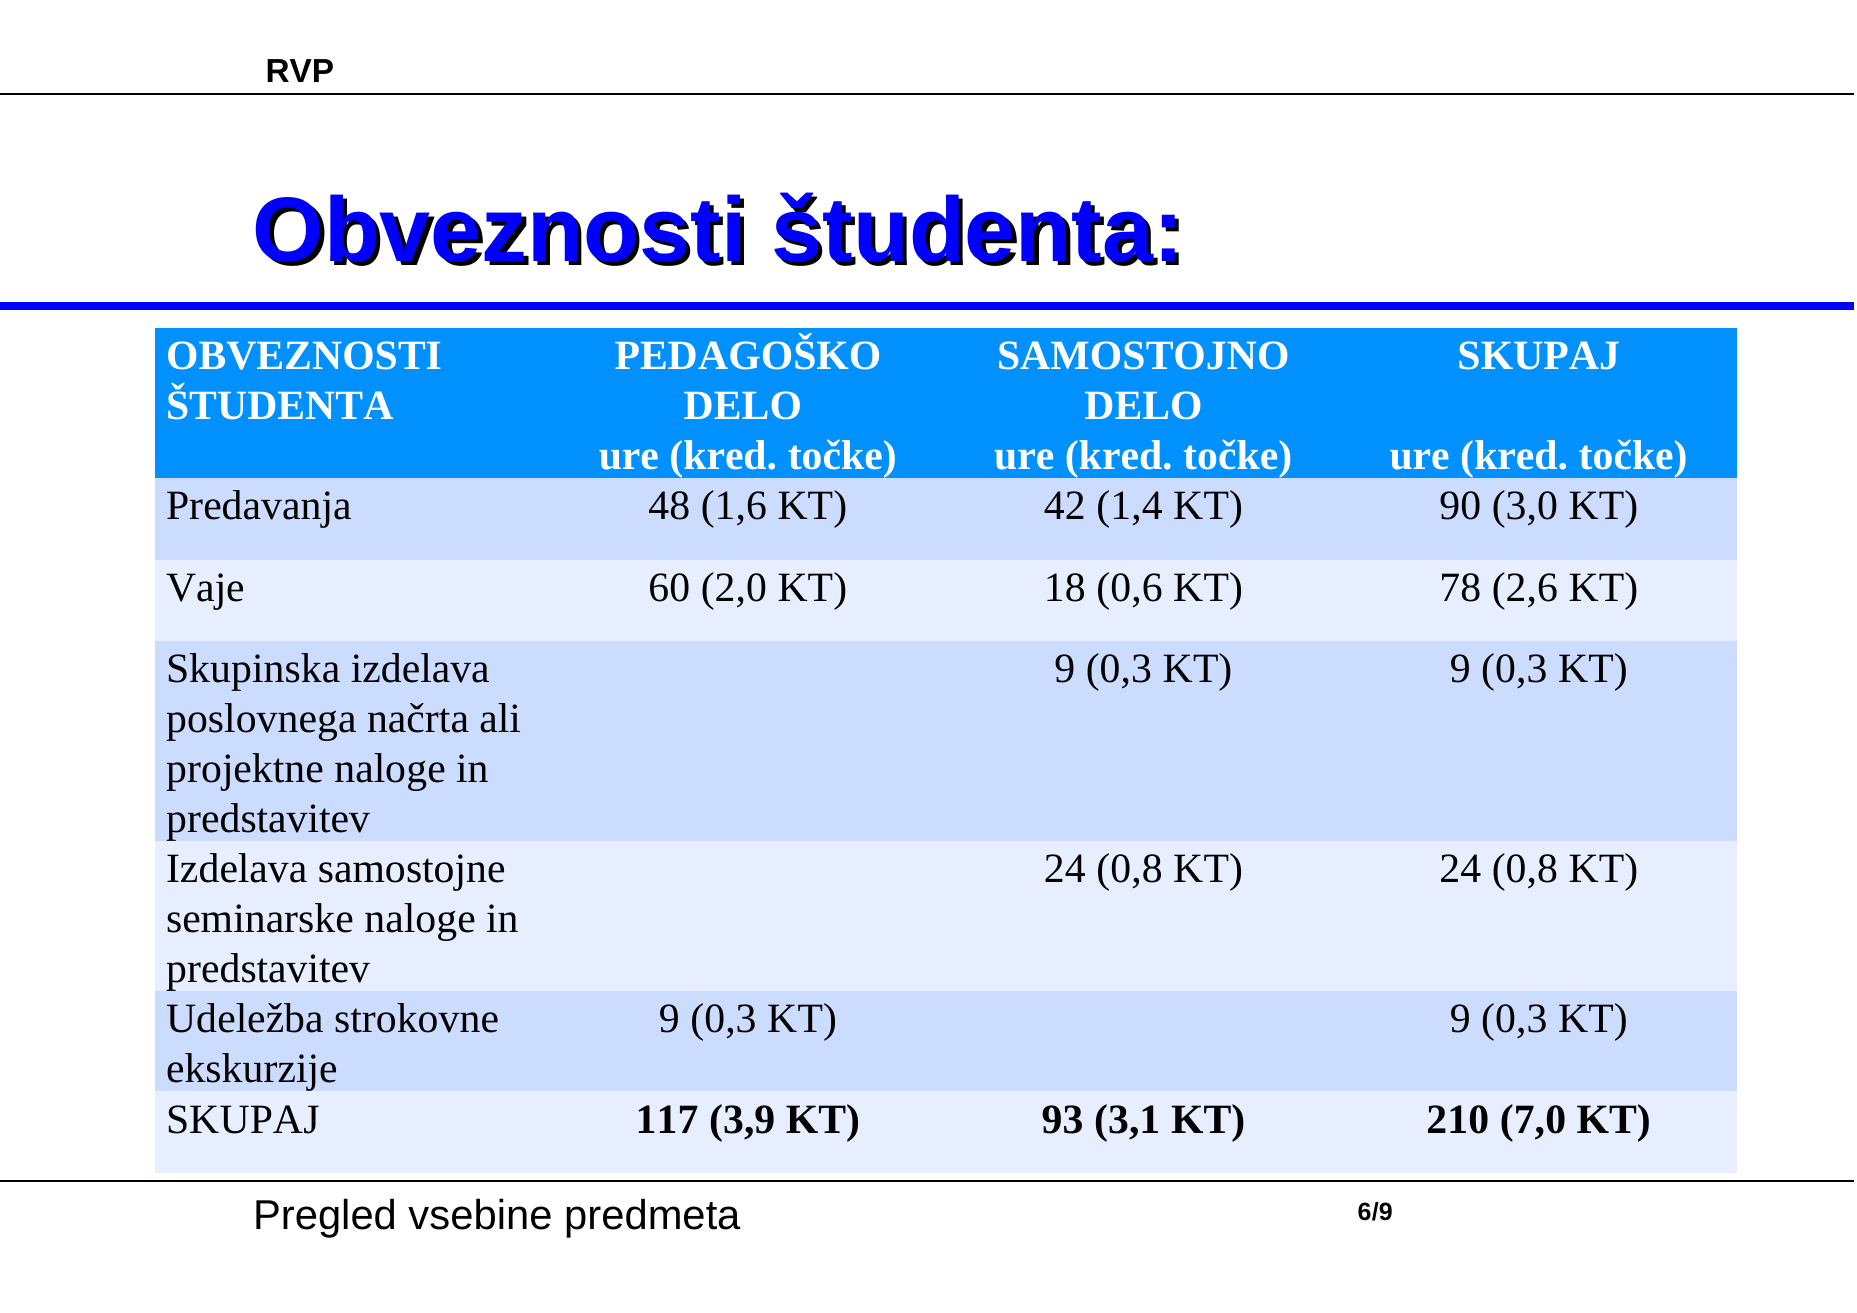

# Obveznosti študenta:
| OBVEZNOSTI ŠTUDENTA | PEDAGOŠKO DELO ure (kred. točke) | SAMOSTOJNO DELO ure (kred. točke) | SKUPAJ ure (kred. točke) |
| --- | --- | --- | --- |
| Predavanja | 48 (1,6 KT) | 42 (1,4 KT) | 90 (3,0 KT) |
| Vaje | 60 (2,0 KT) | 18 (0,6 KT) | 78 (2,6 KT) |
| Skupinska izdelava poslovnega načrta ali projektne naloge in predstavitev | | 9 (0,3 KT) | 9 (0,3 KT) |
| Izdelava samostojne seminarske naloge in predstavitev | | 24 (0,8 KT) | 24 (0,8 KT) |
| Udeležba strokovne ekskurzije | 9 (0,3 KT) | | 9 (0,3 KT) |
| SKUPAJ | 117 (3,9 KT) | 93 (3,1 KT) | 210 (7,0 KT) |